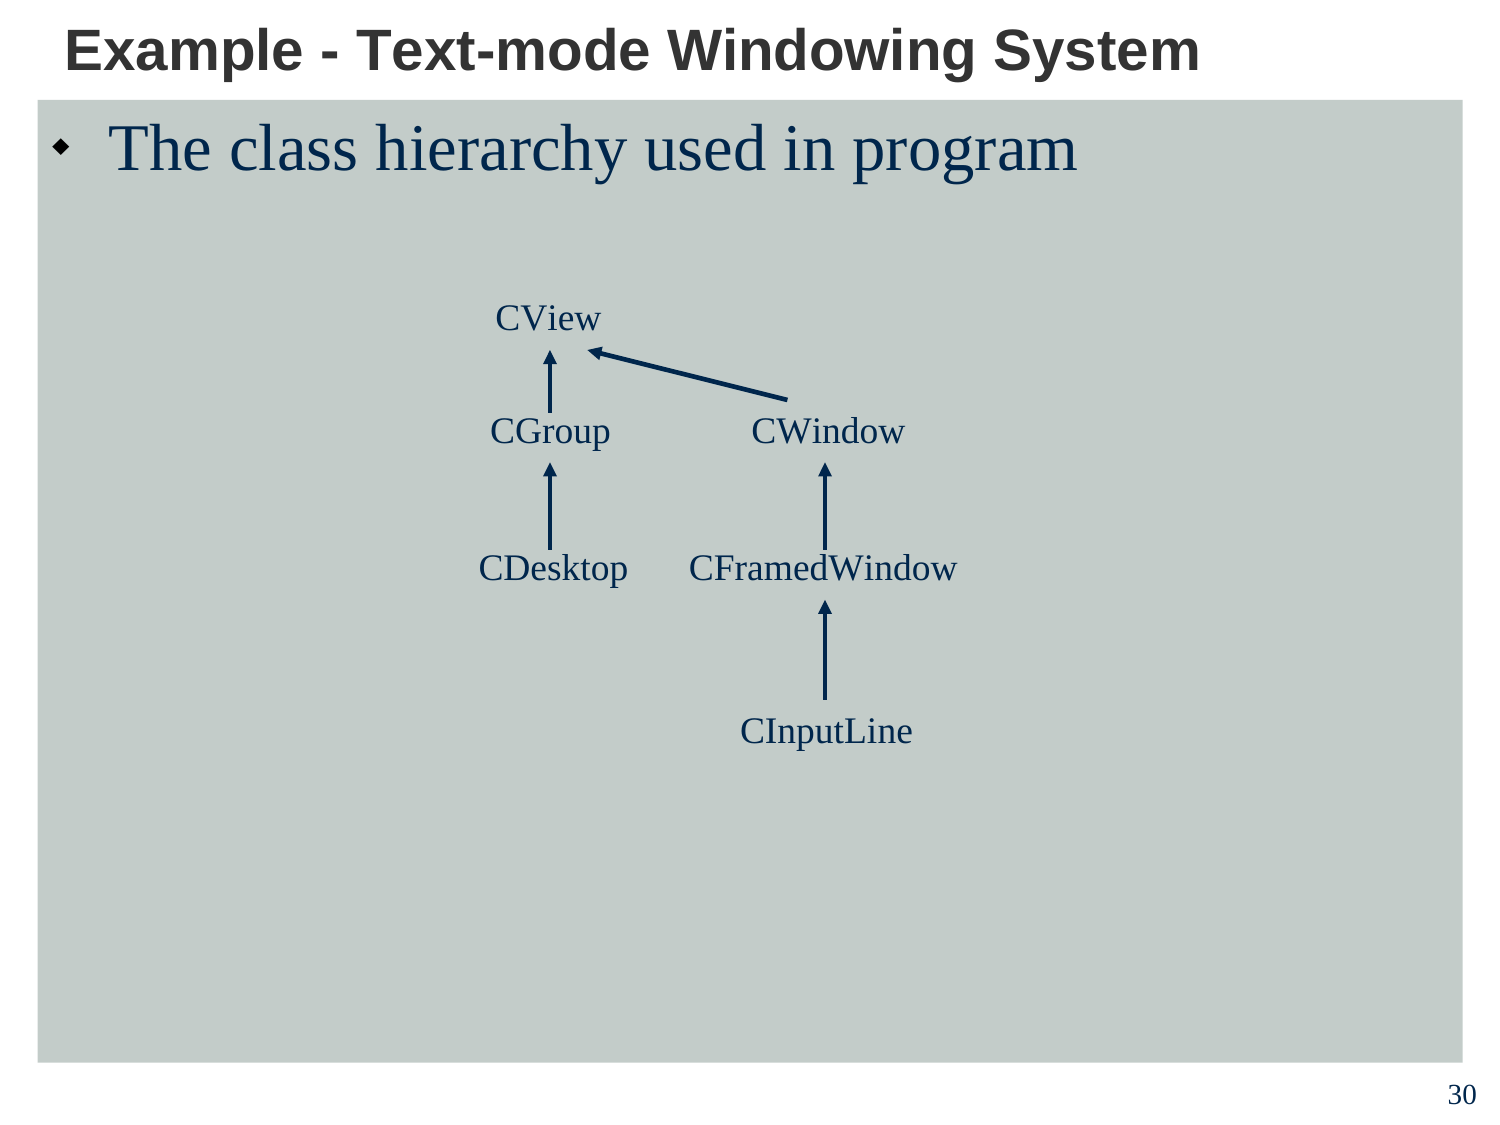

# Example - Text-mode Windowing System
The class hierarchy used in program
CView
CGroup
CWindow
CDesktop
CFramedWindow
CInputLine